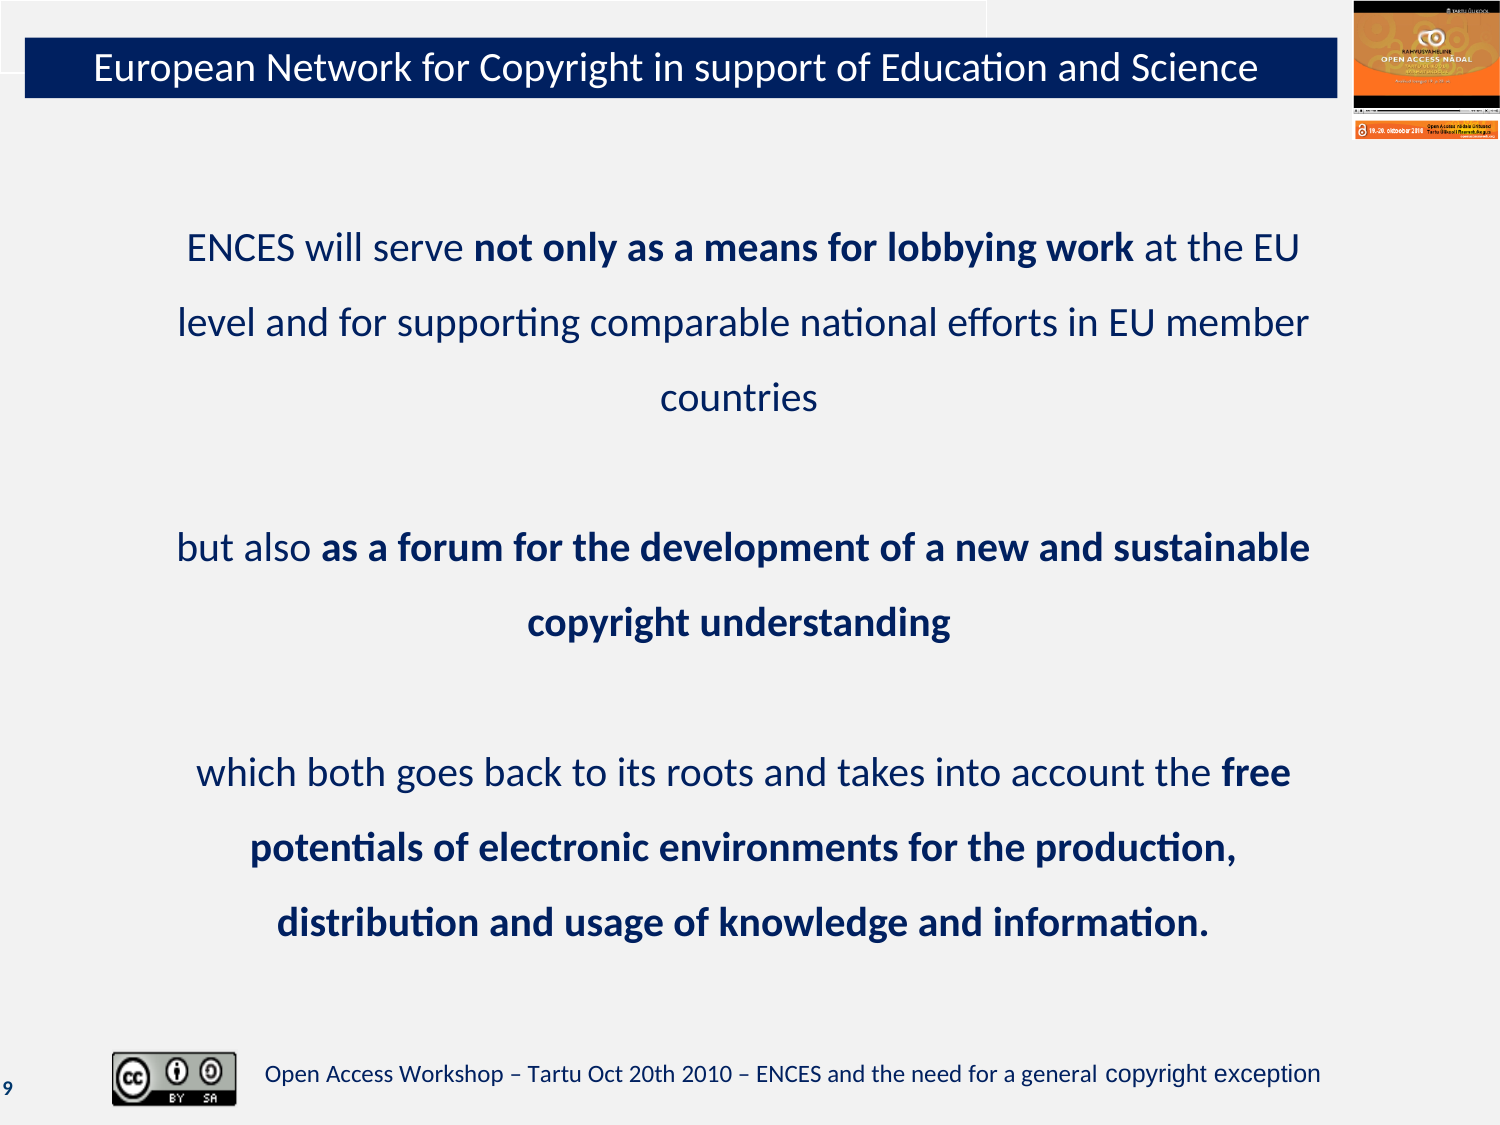

European Network for Copyright in support of Education and Science
ENCES will serve not only as a means for lobbying work at the EU level and for supporting comparable national efforts in EU member countries
but also as a forum for the development of a new and sustainable copyright understanding
which both goes back to its roots and takes into account the free potentials of electronic environments for the production, distribution and usage of knowledge and information.